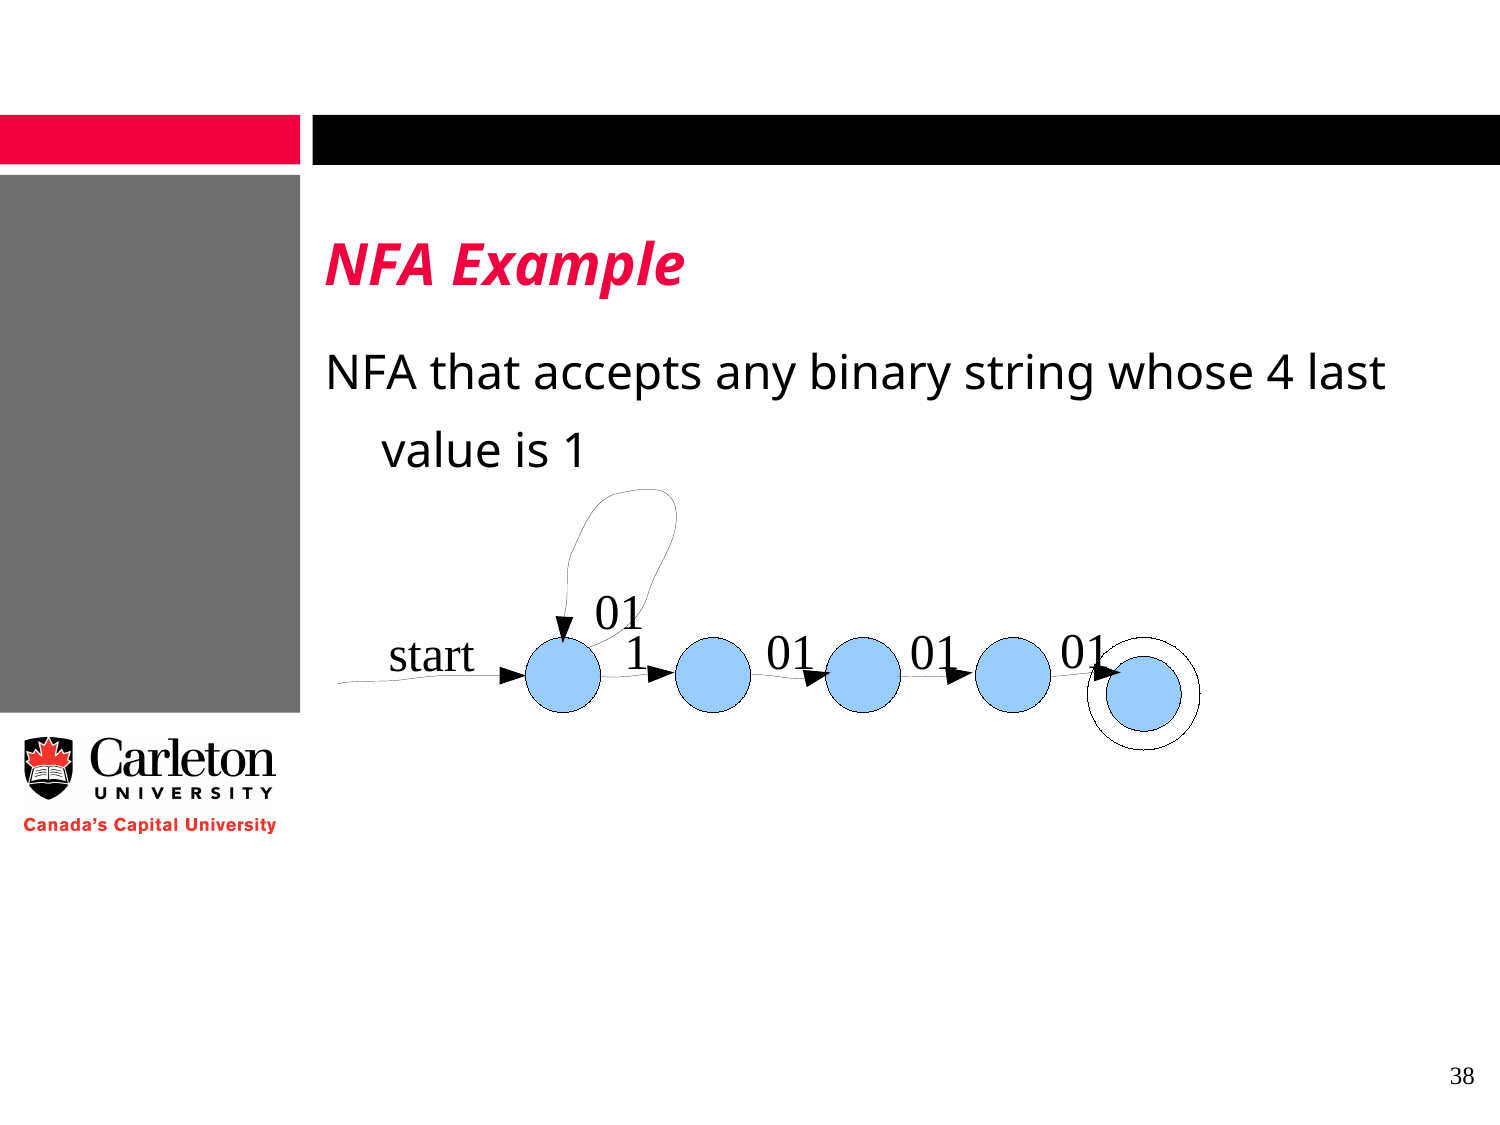

# NFA Example
NFA that accepts any binary string whose 4 last value is 1
01
01
1
01
01
start
38